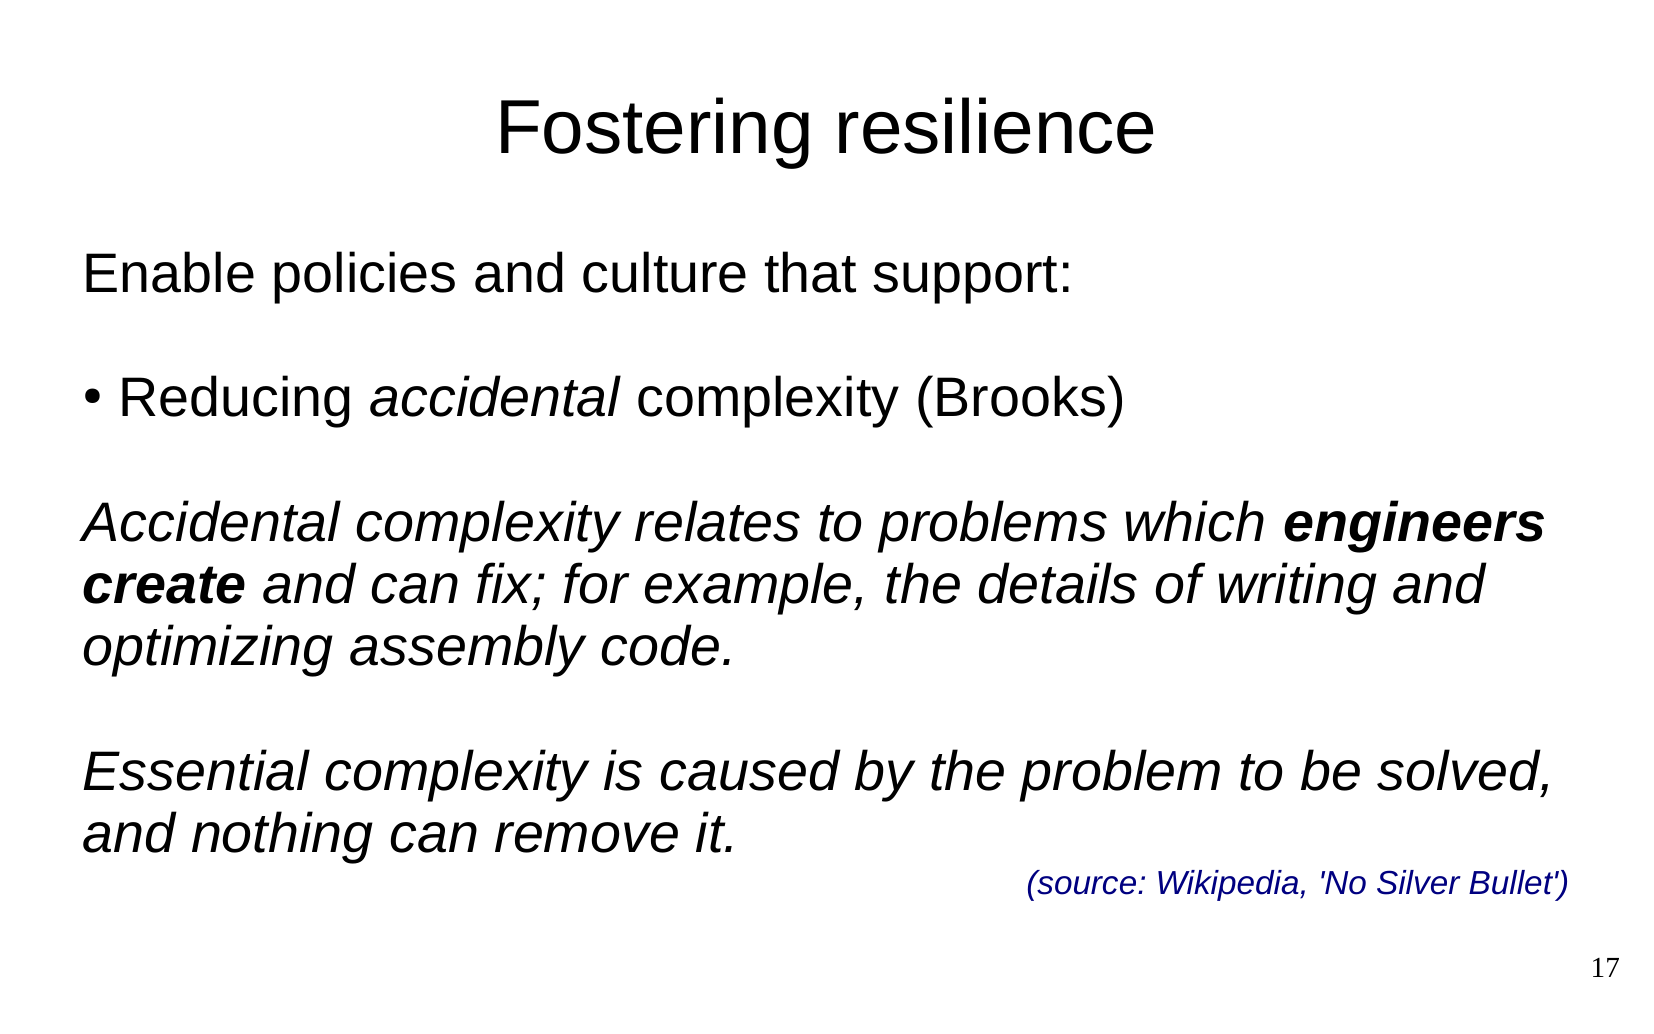

# Fostering resilience
Enable policies and culture that support:
Reducing accidental complexity (Brooks)
Accidental complexity relates to problems which engineers create and can fix; for example, the details of writing and optimizing assembly code.
Essential complexity is caused by the problem to be solved, and nothing can remove it.
(source: Wikipedia, 'No Silver Bullet')